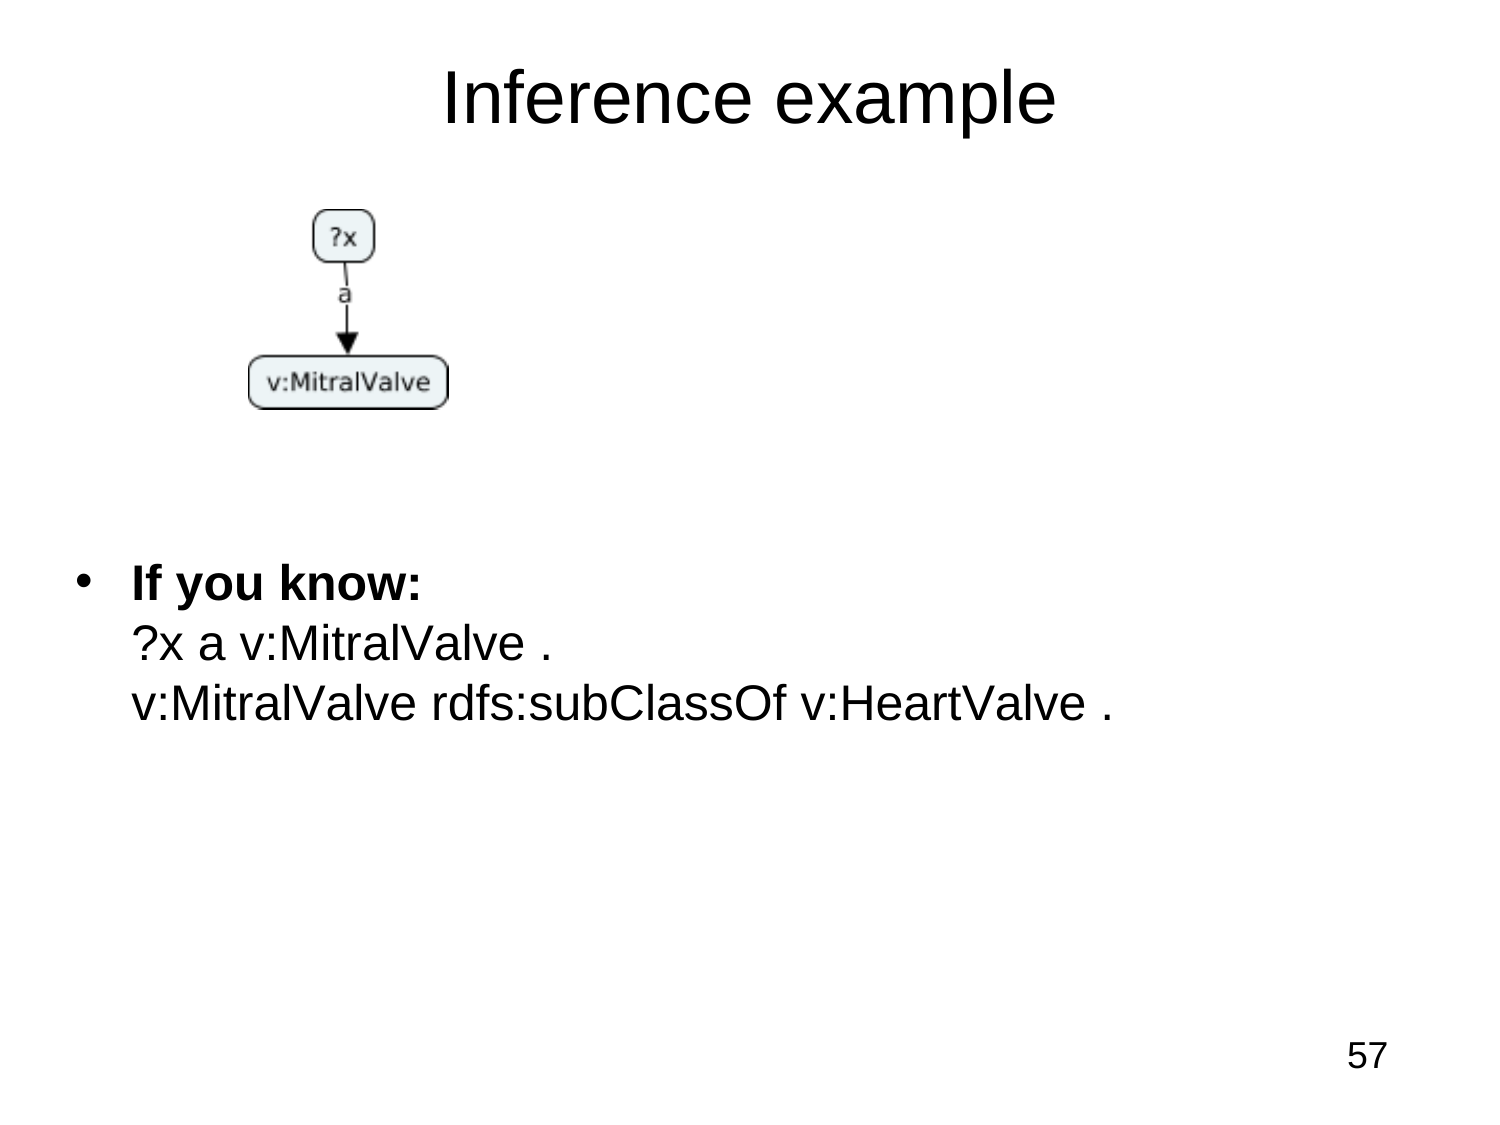

# Inference example
If you know:
?x a v:MitralValve .
v:MitralValve rdfs:subClassOf v:HeartValve .
57